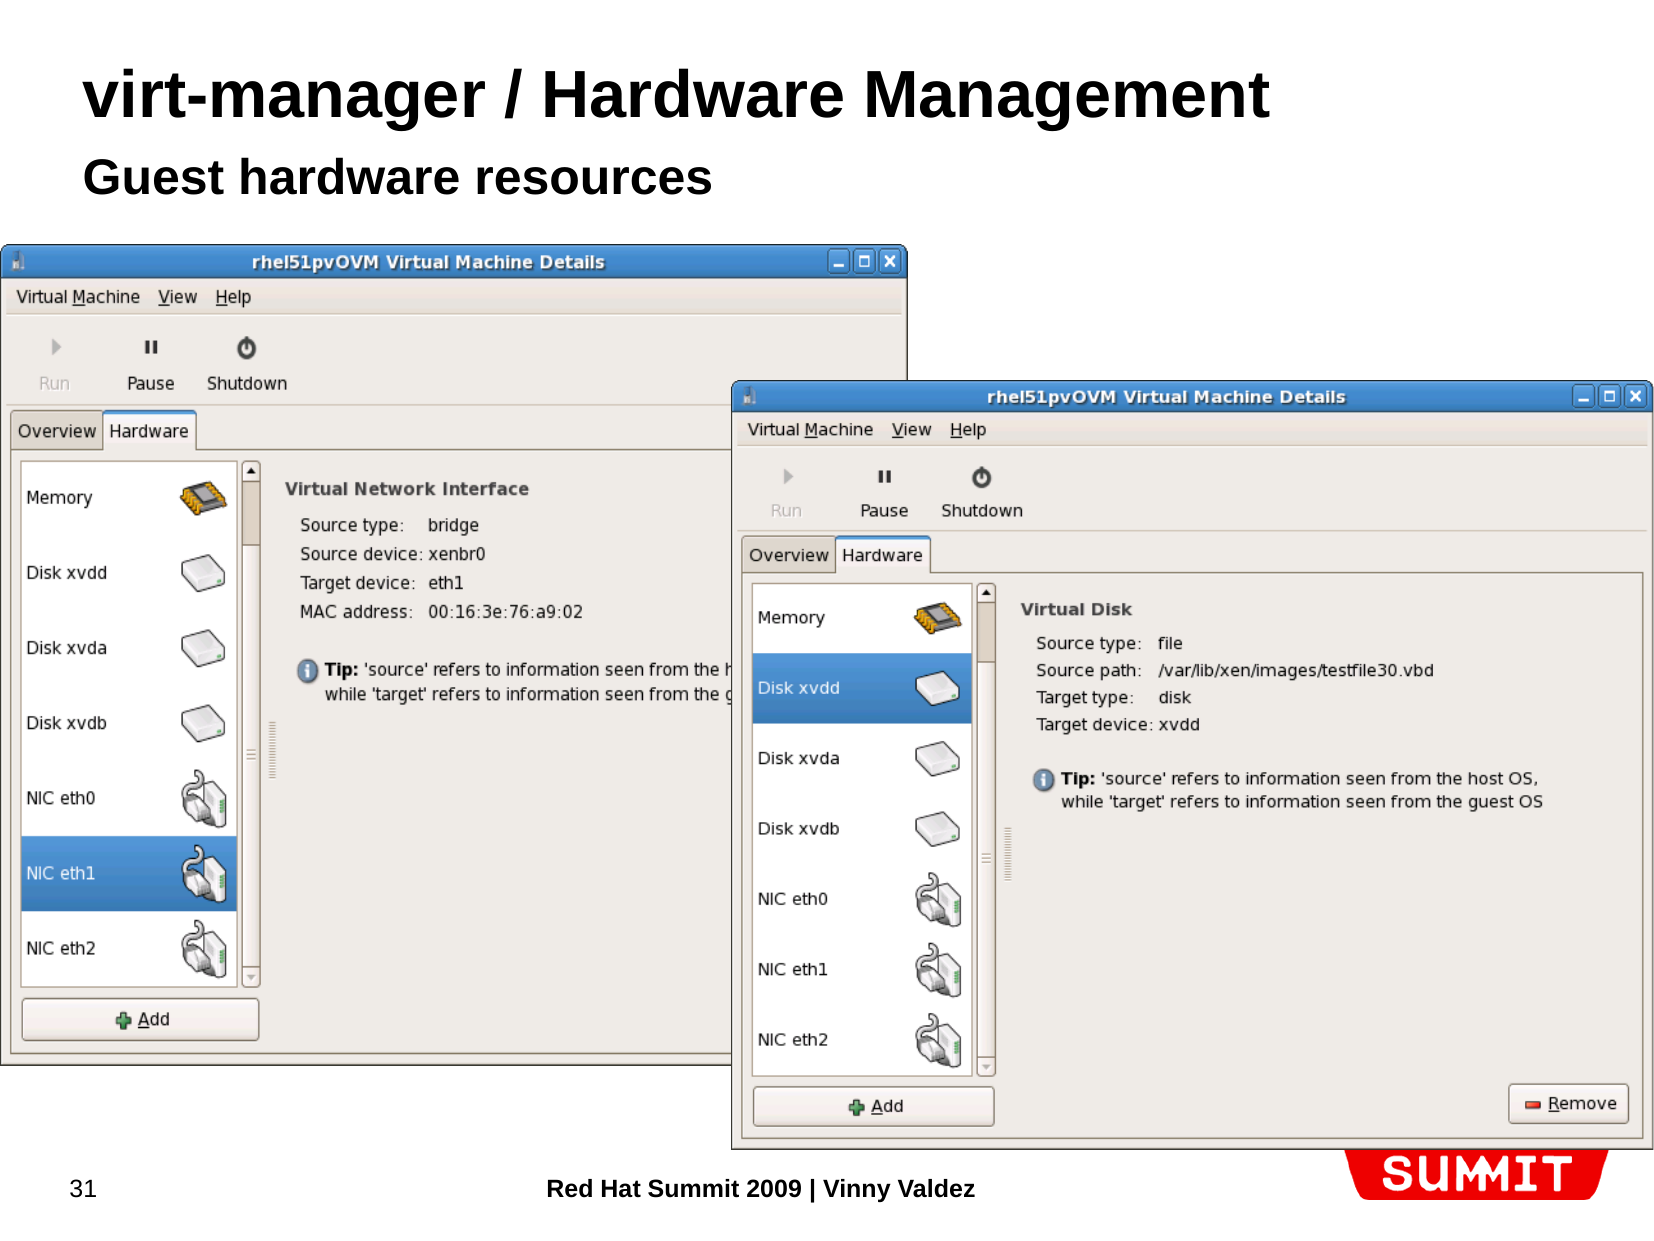

# virt-manager / Hardware Management Guest hardware resources